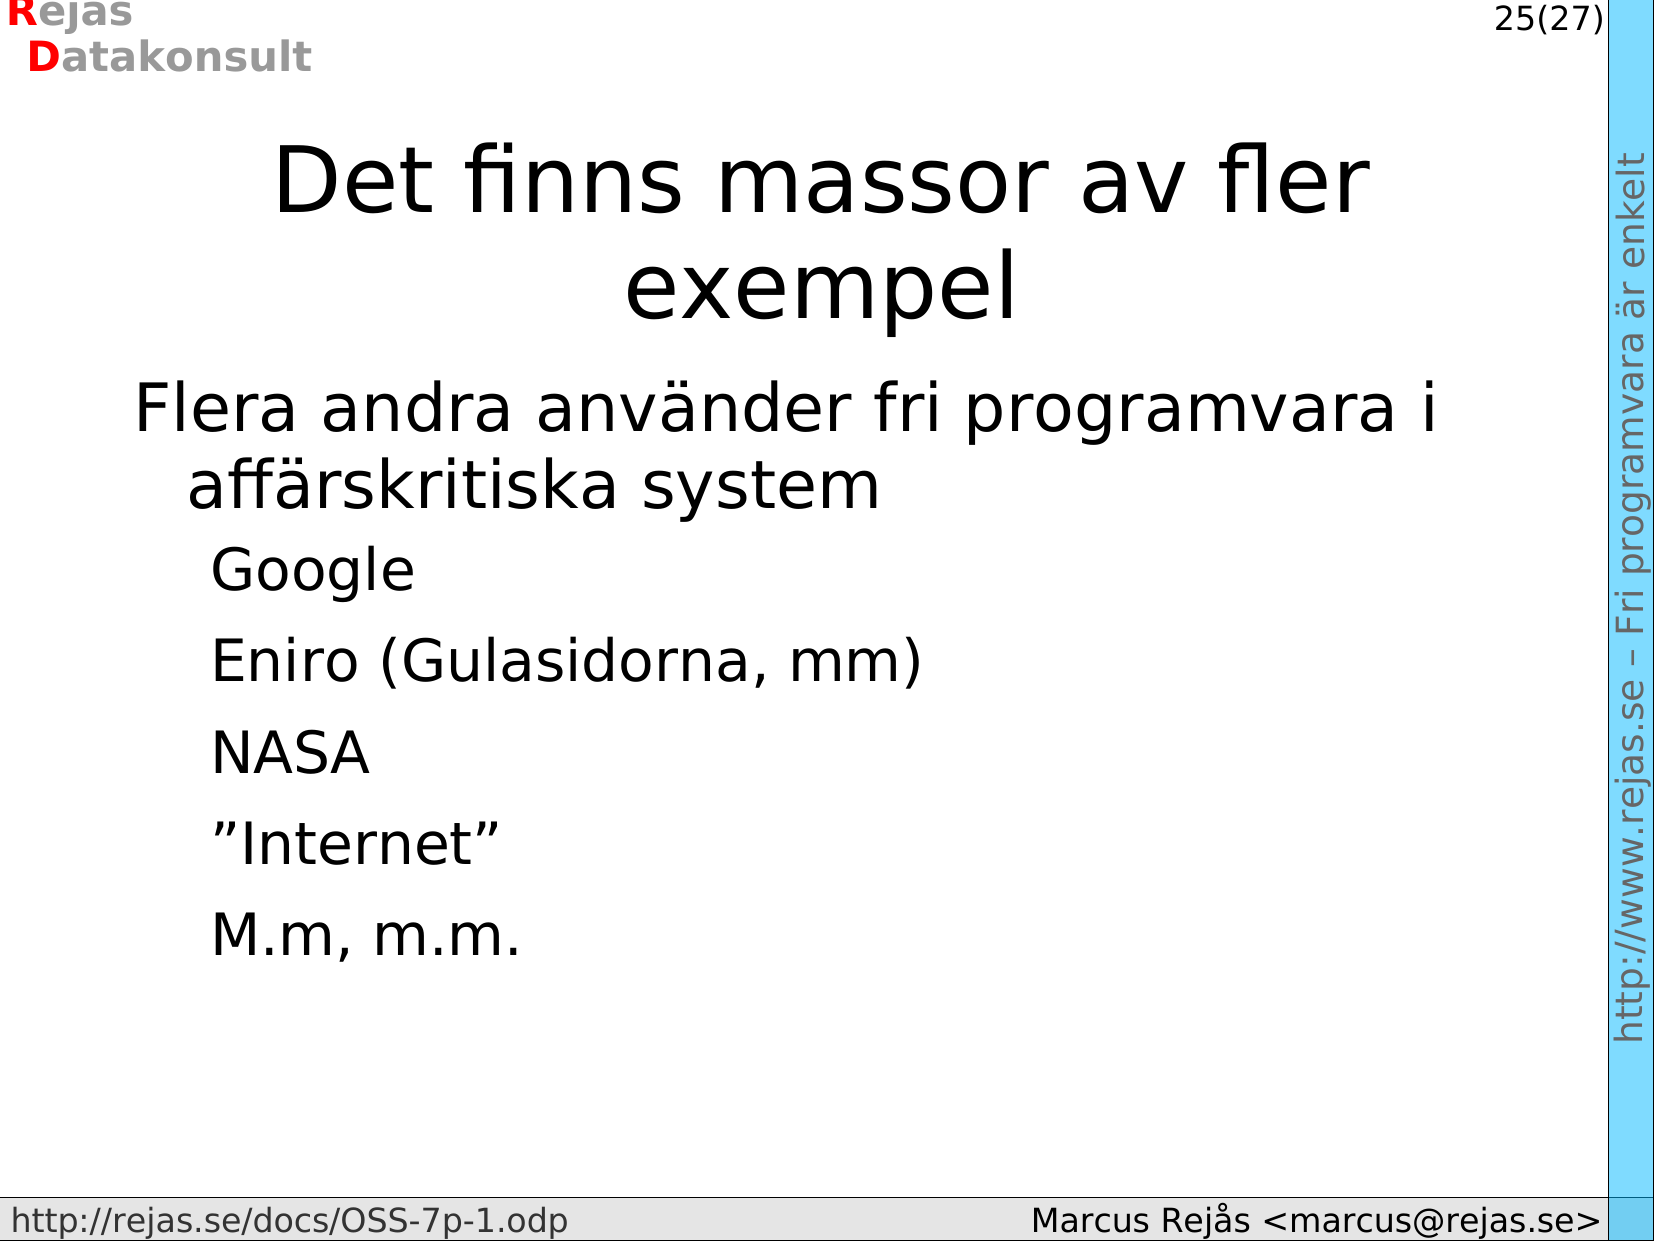

# Det finns massor av fler exempel
Flera andra använder fri programvara i affärskritiska system
Google
Eniro (Gulasidorna, mm)
NASA
”Internet”
M.m, m.m.